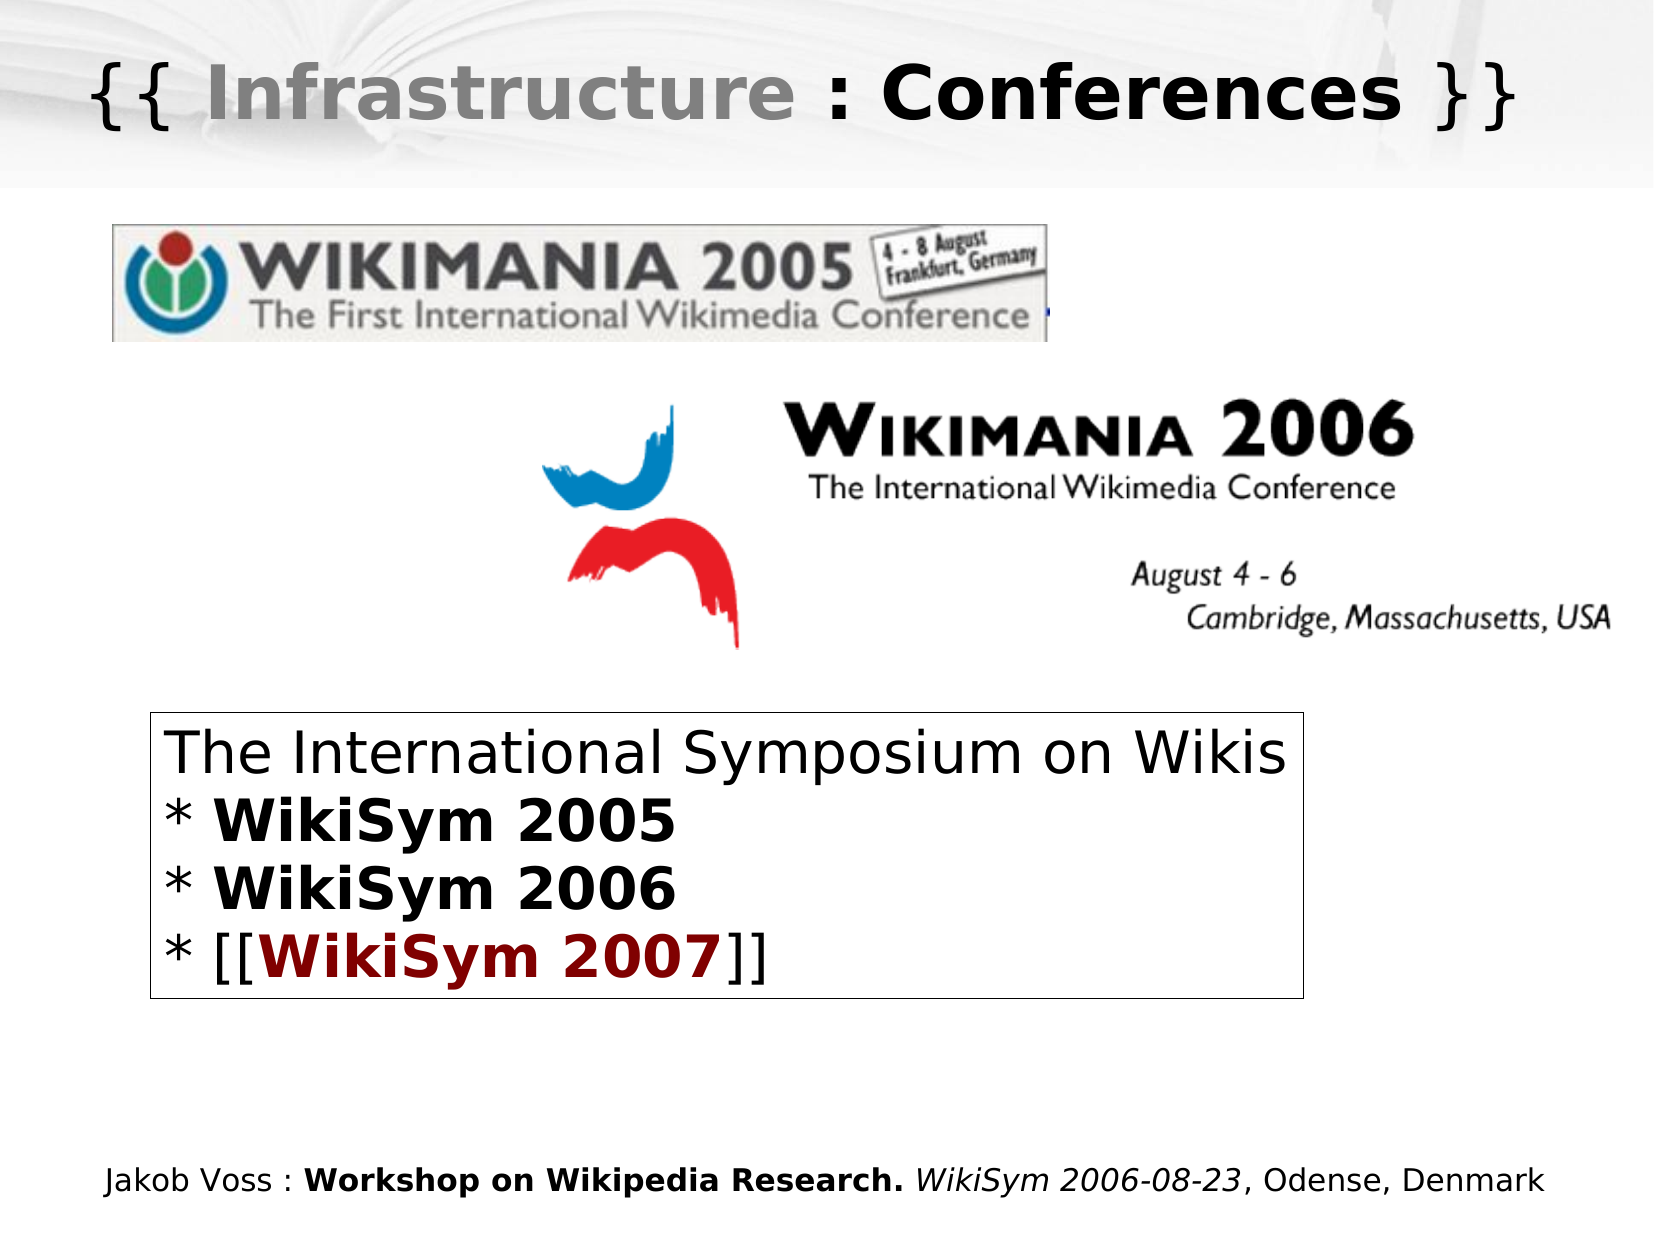

# {{ Infrastructure : Conferences }}
The International Symposium on Wikis
* WikiSym 2005
* WikiSym 2006
* [[WikiSym 2007]]